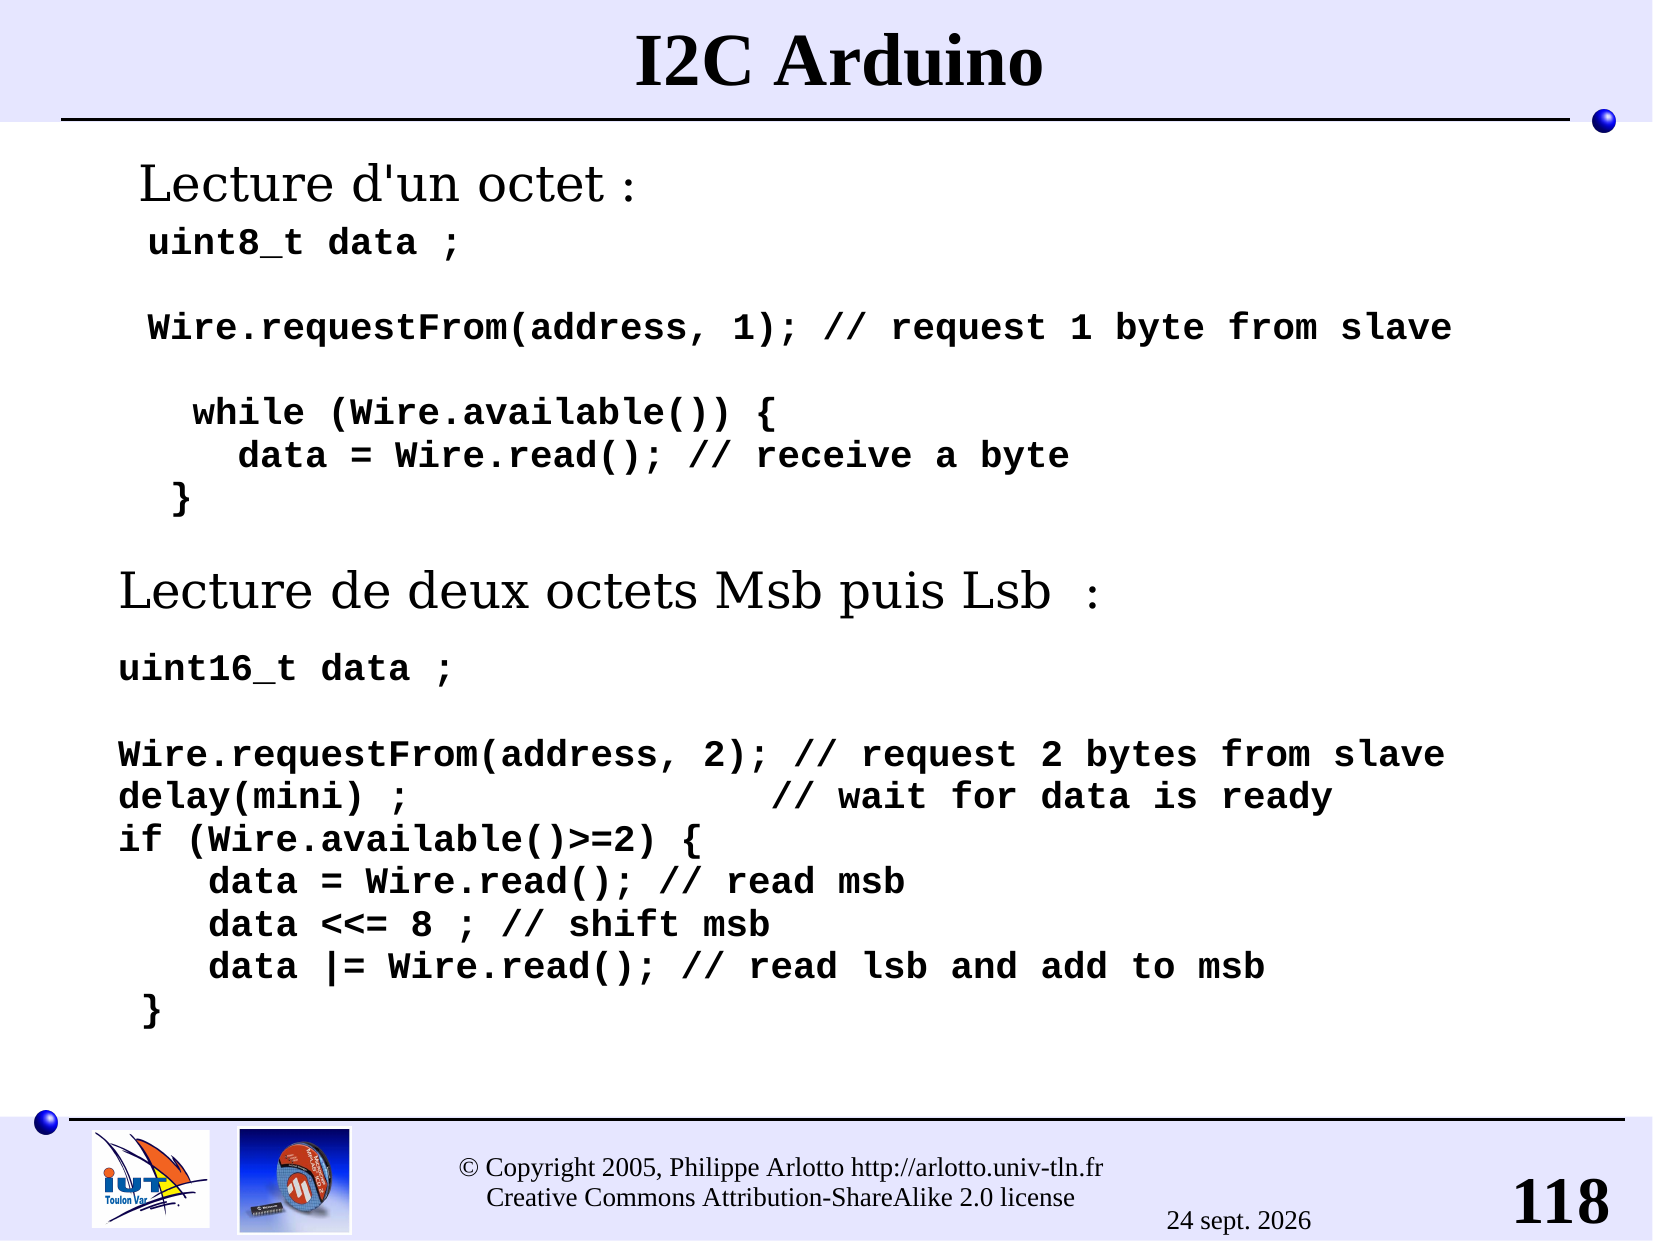

# I2C Arduino
Lecture d'un octet :
uint8_t data ;
Wire.requestFrom(address, 1); // request 1 byte from slave
 while (Wire.available()) {
 data = Wire.read(); // receive a byte
 }
Lecture de deux octets Msb puis Lsb  :
uint16_t data ;
Wire.requestFrom(address, 2); // request 2 bytes from slave
delay(mini) ; // wait for data is ready
if (Wire.available()>=2) {
 data = Wire.read(); // read msb
 data <<= 8 ; // shift msb
 data |= Wire.read(); // read lsb and add to msb
 }